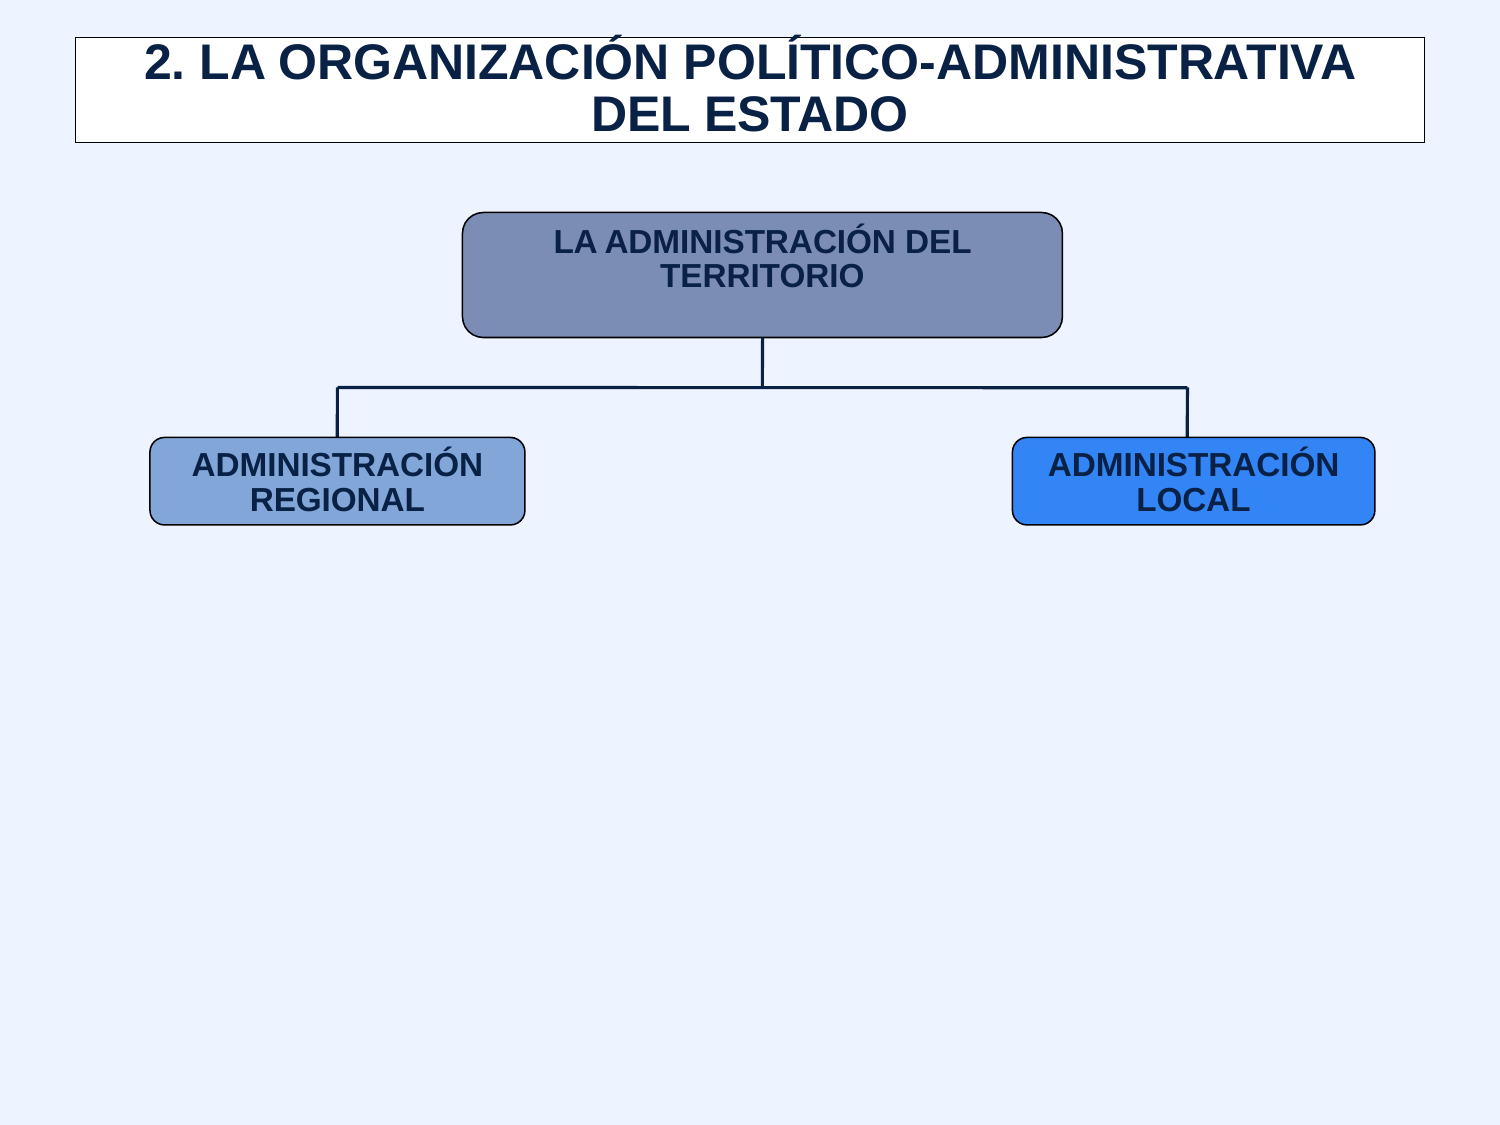

# 2. LA ORGANIZACIÓN POLÍTICO-ADMINISTRATIVA DEL ESTADO
LA ADMINISTRACIÓN DEL TERRITORIO
ADMINISTRACIÓN REGIONAL
ADMINISTRACIÓN LOCAL